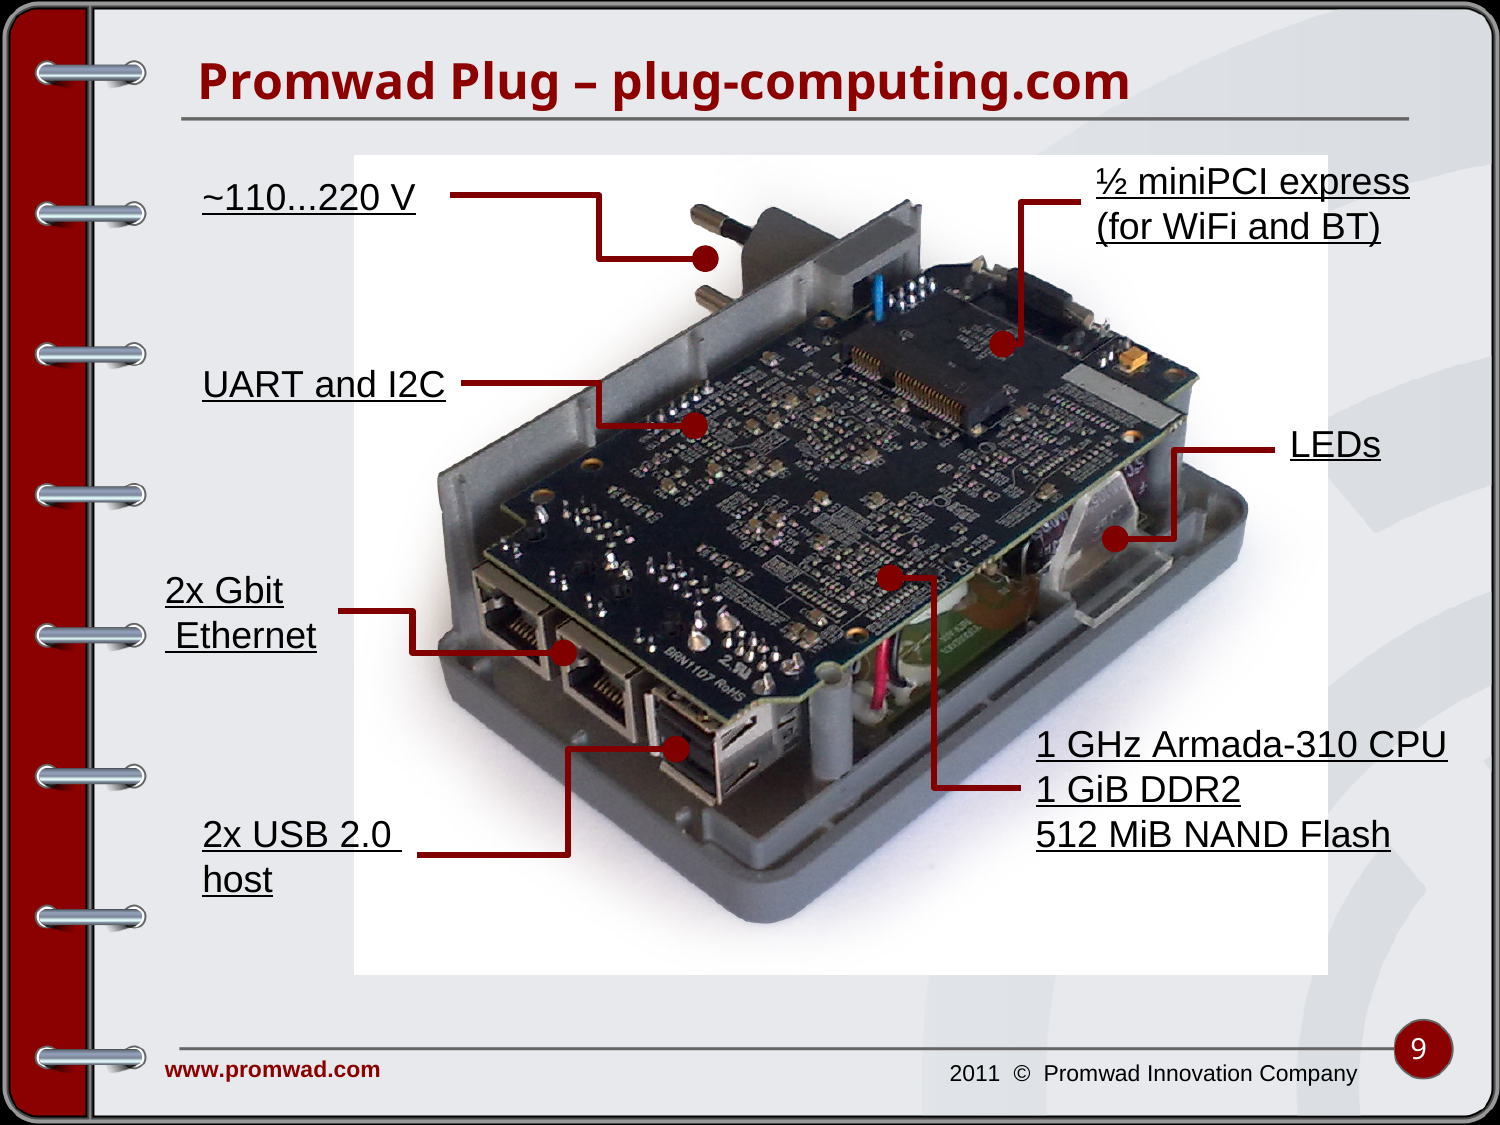

Promwad Plug – plug-computing.com
½ miniPCI express
(for WiFi and BT)
~110...220 V
UART and I2C
LEDs
2x Gbit
 Ethernet
1 GHz Armada-310 CPU
1 GiB DDR2
512 MiB NAND Flash
2x USB 2.0
host
www.promwad.com
2011 © Promwad Innovation Company